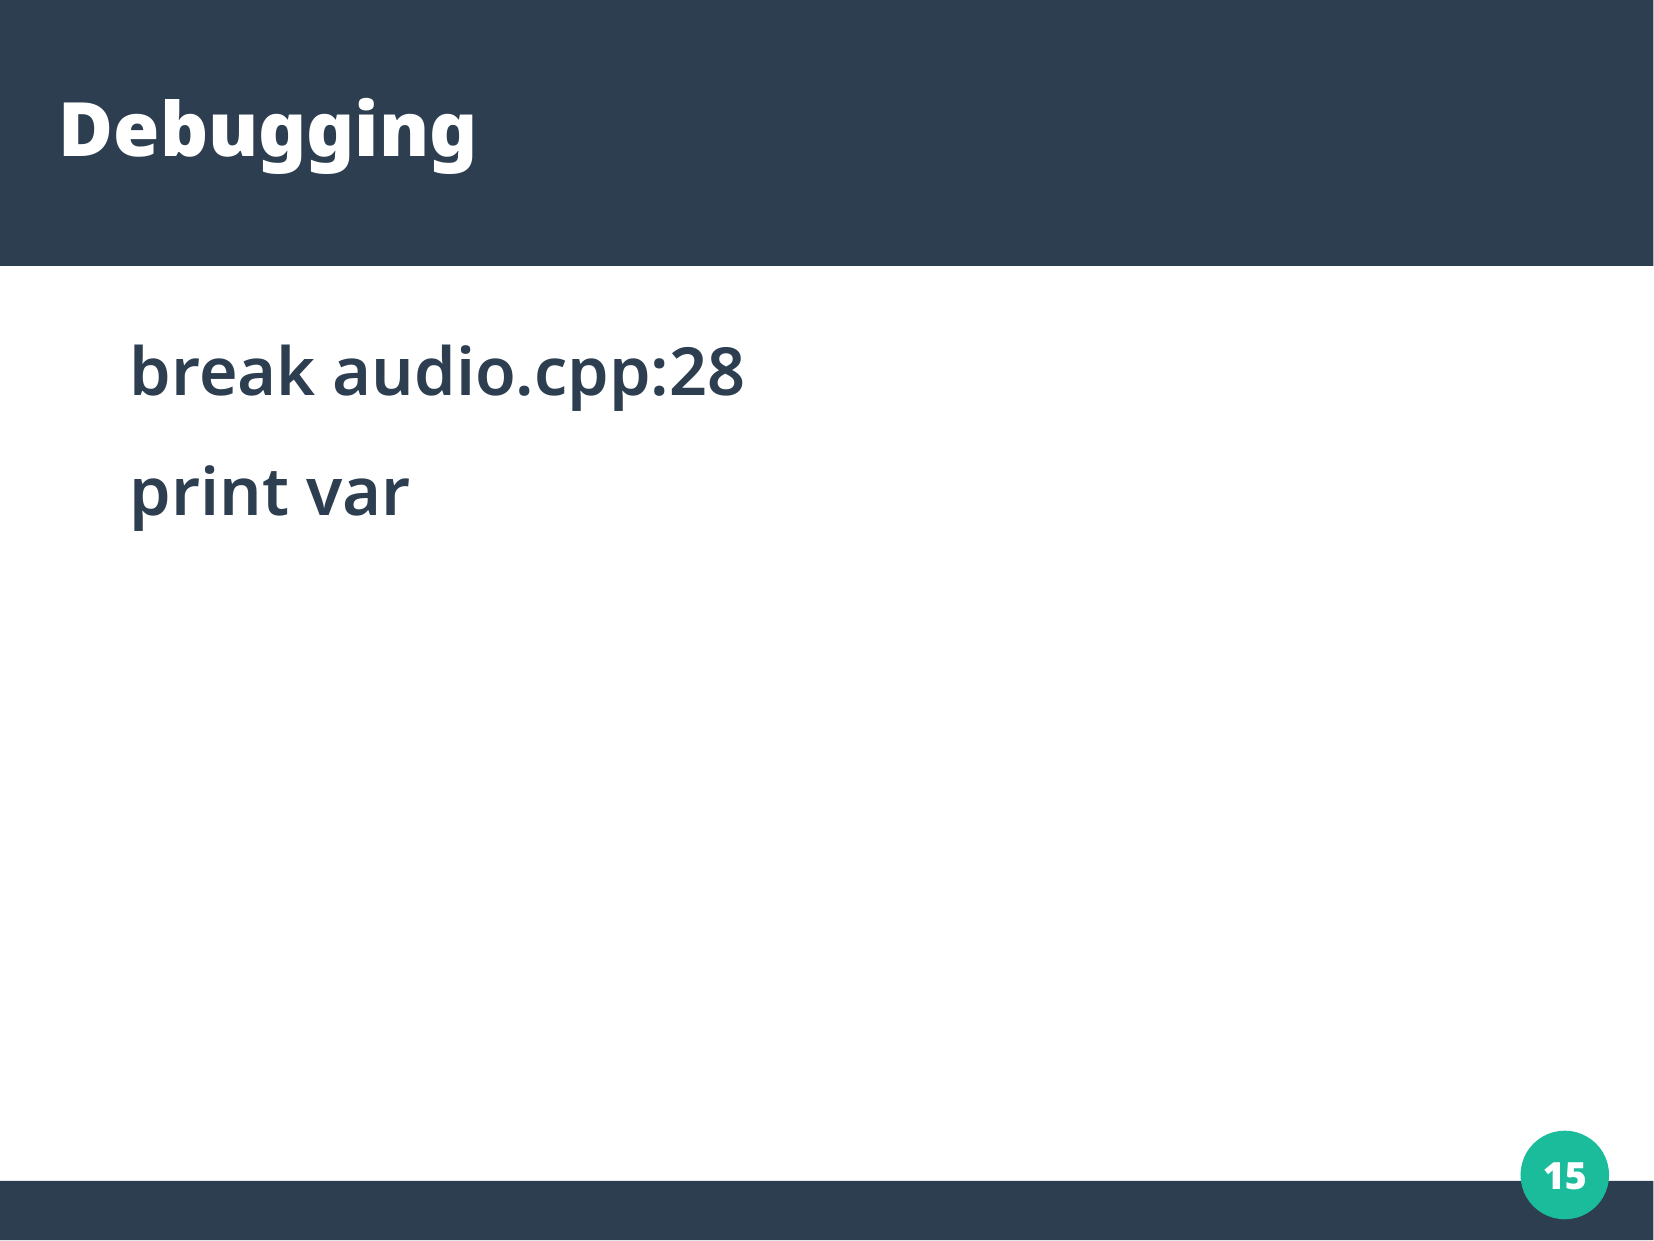

# Debugging
break audio.cpp:28
print var
15